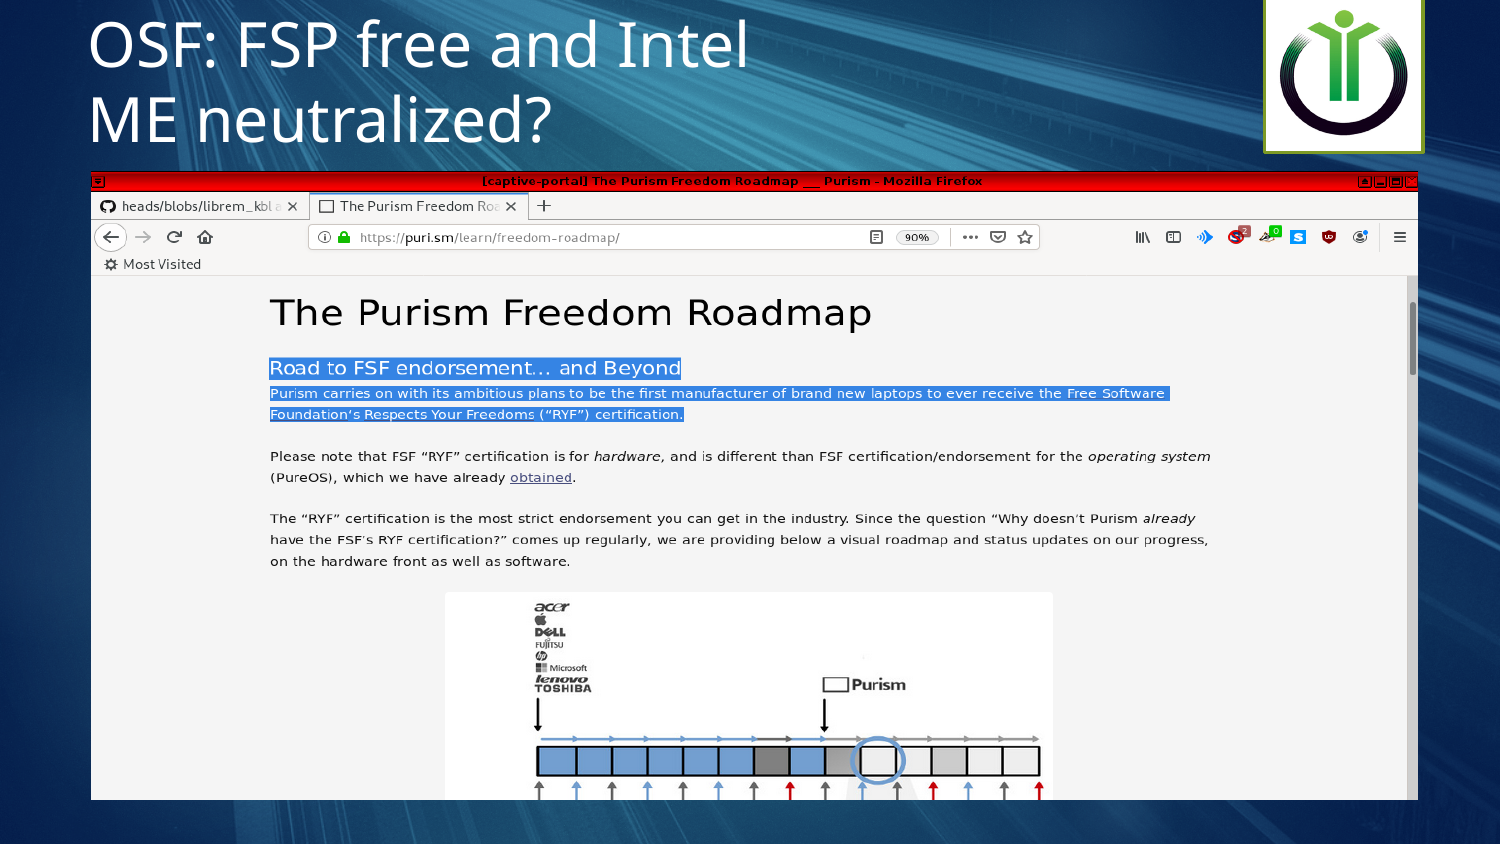

OSF: FSP free and Intel ME neutralized?